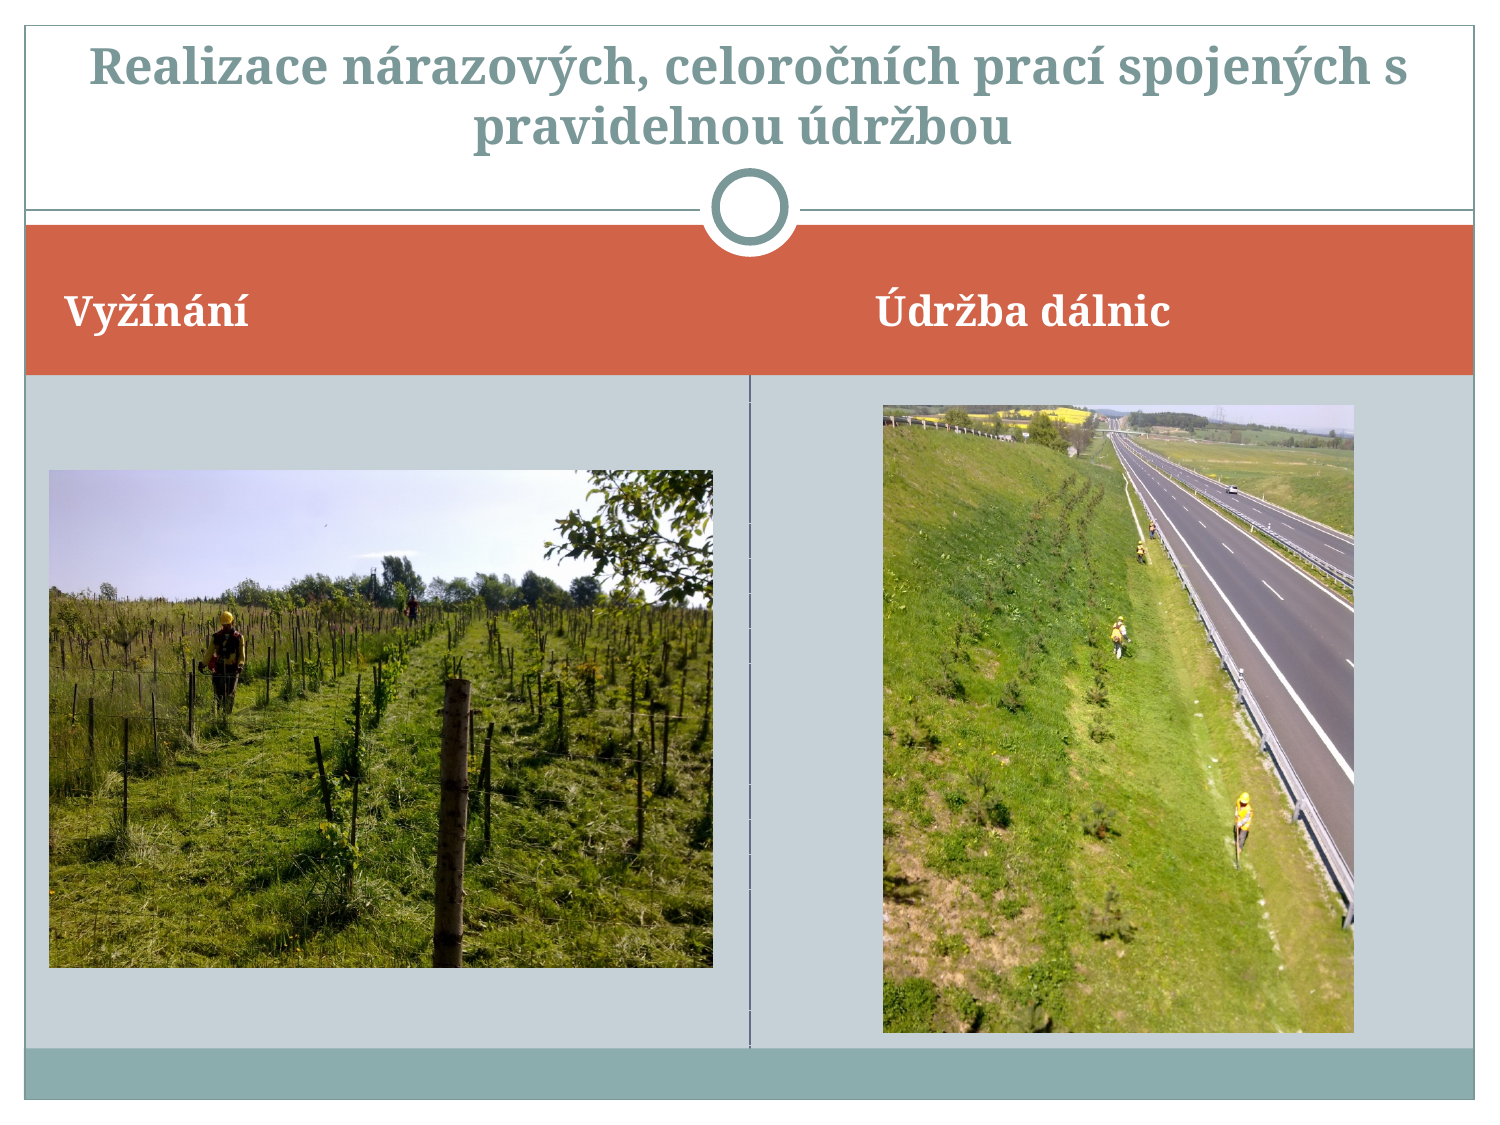

Realizace nárazových, celoročních prací spojených s pravidelnou údržbou
 Údržba dálnic
# Vyžínání